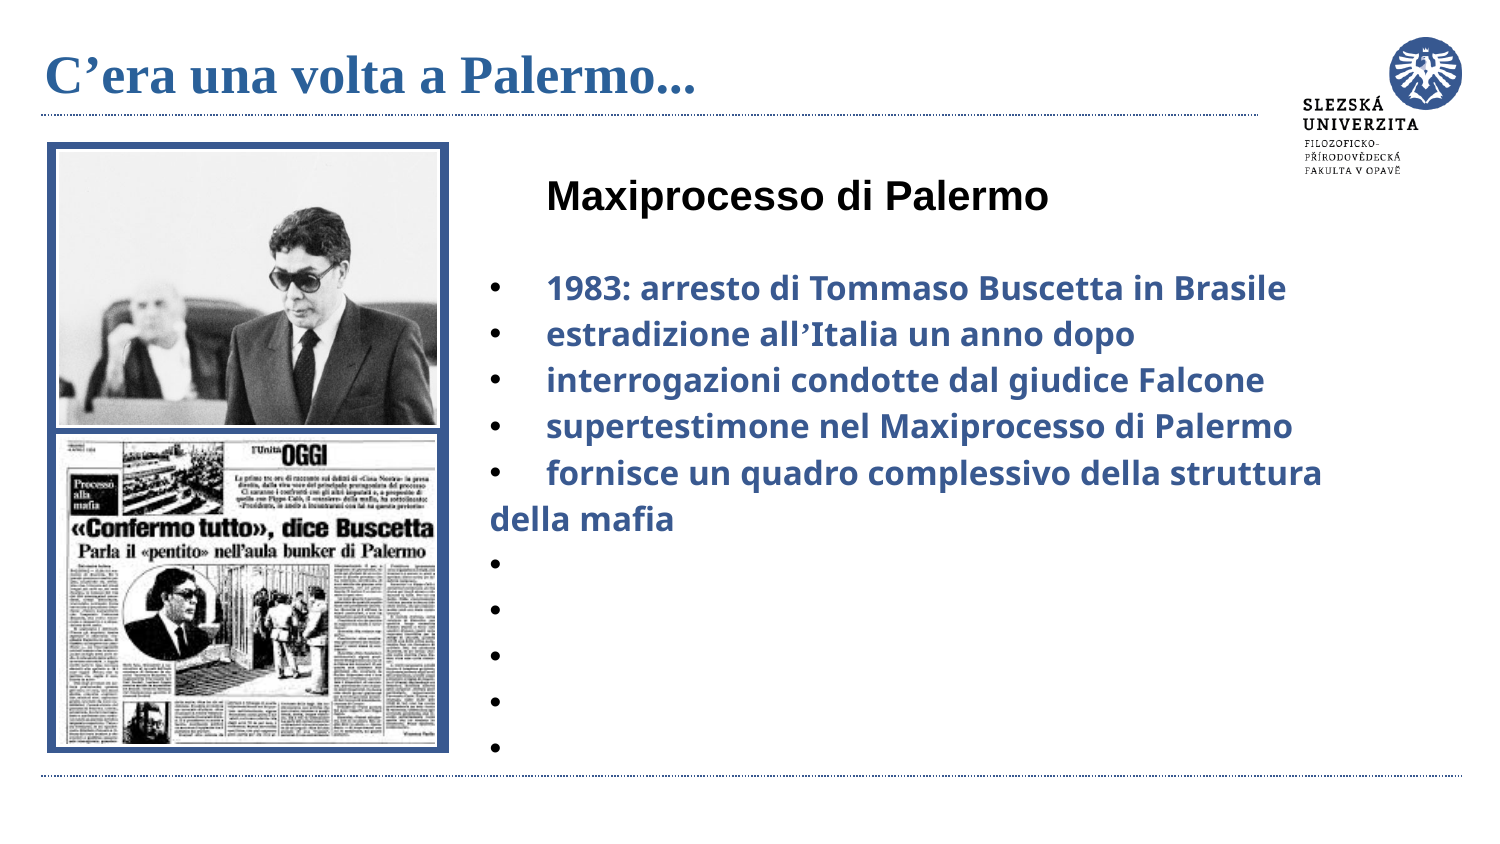

Cʼera una volta a Palermo...
Maxiprocesso di Palermo
# 1983: arresto di Tommaso Buscetta in Brasile
estradizione allʼItalia un anno dopo
interrogazioni condotte dal giudice Falcone
supertestimone nel Maxiprocesso di Palermo
fornisce un quadro complessivo della struttura
della mafia